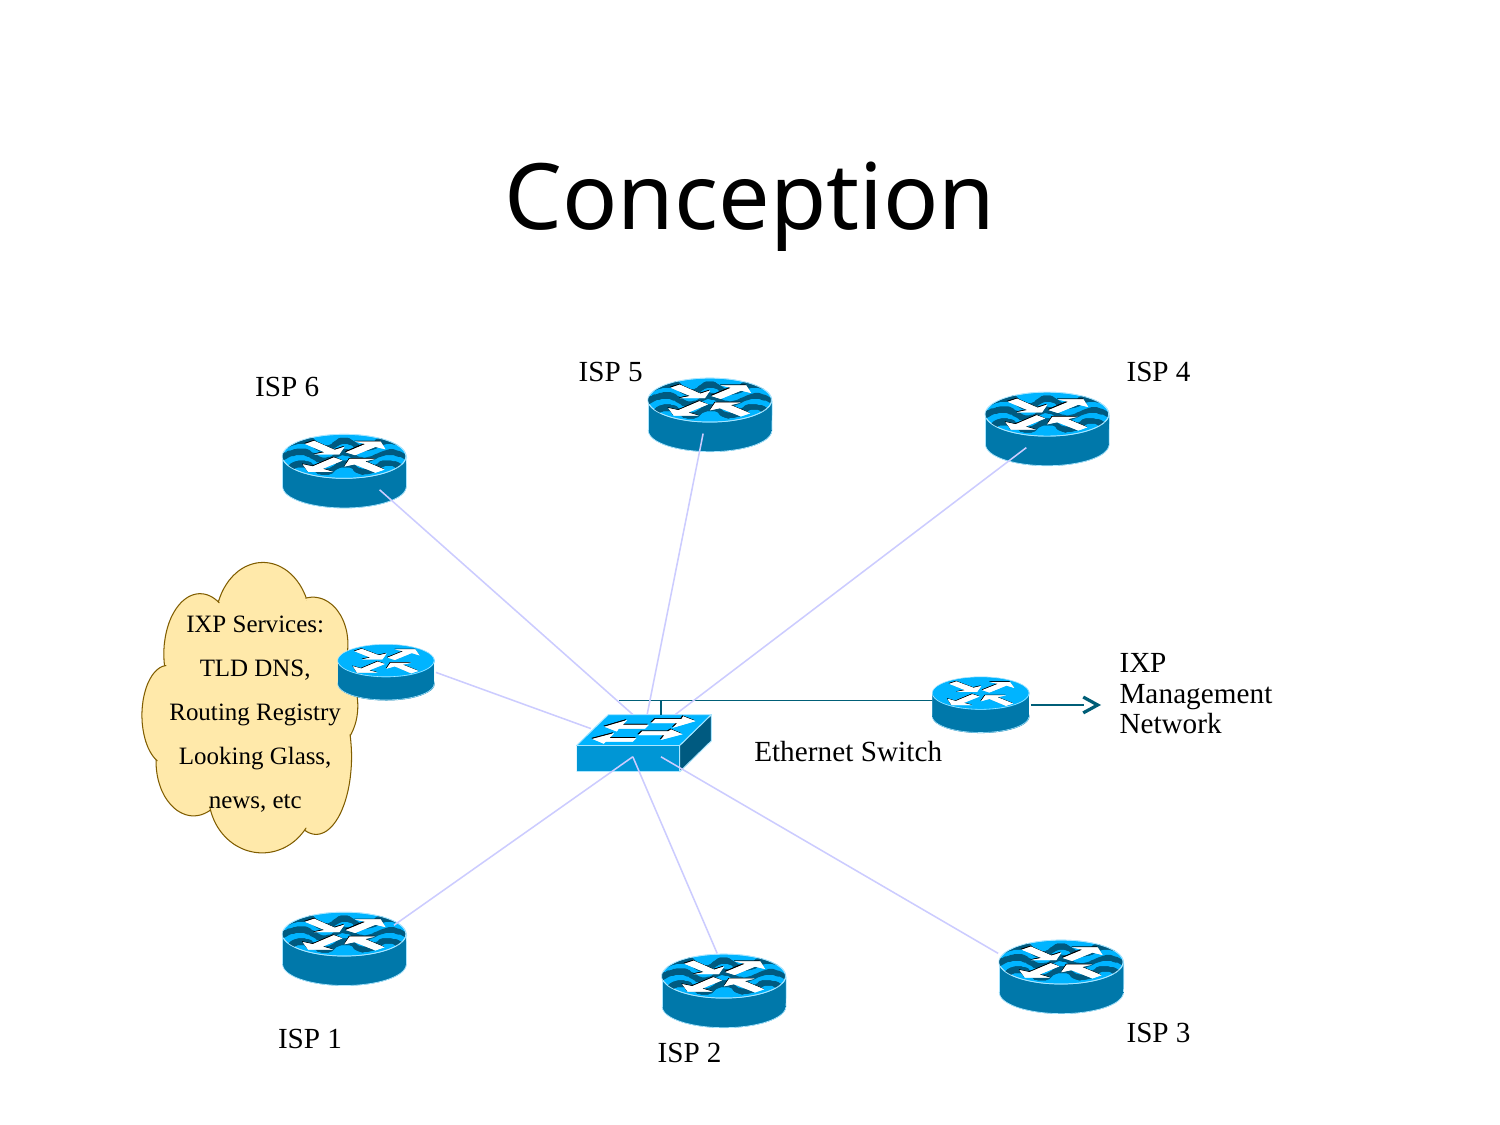

# Conception
ISP 5
ISP 4
ISP 6
IXP Services:
TLD DNS,
Routing Registry
Looking Glass,
news, etc
IXP
Management
Network
Ethernet Switch
ISP 3
ISP 1
ISP 2